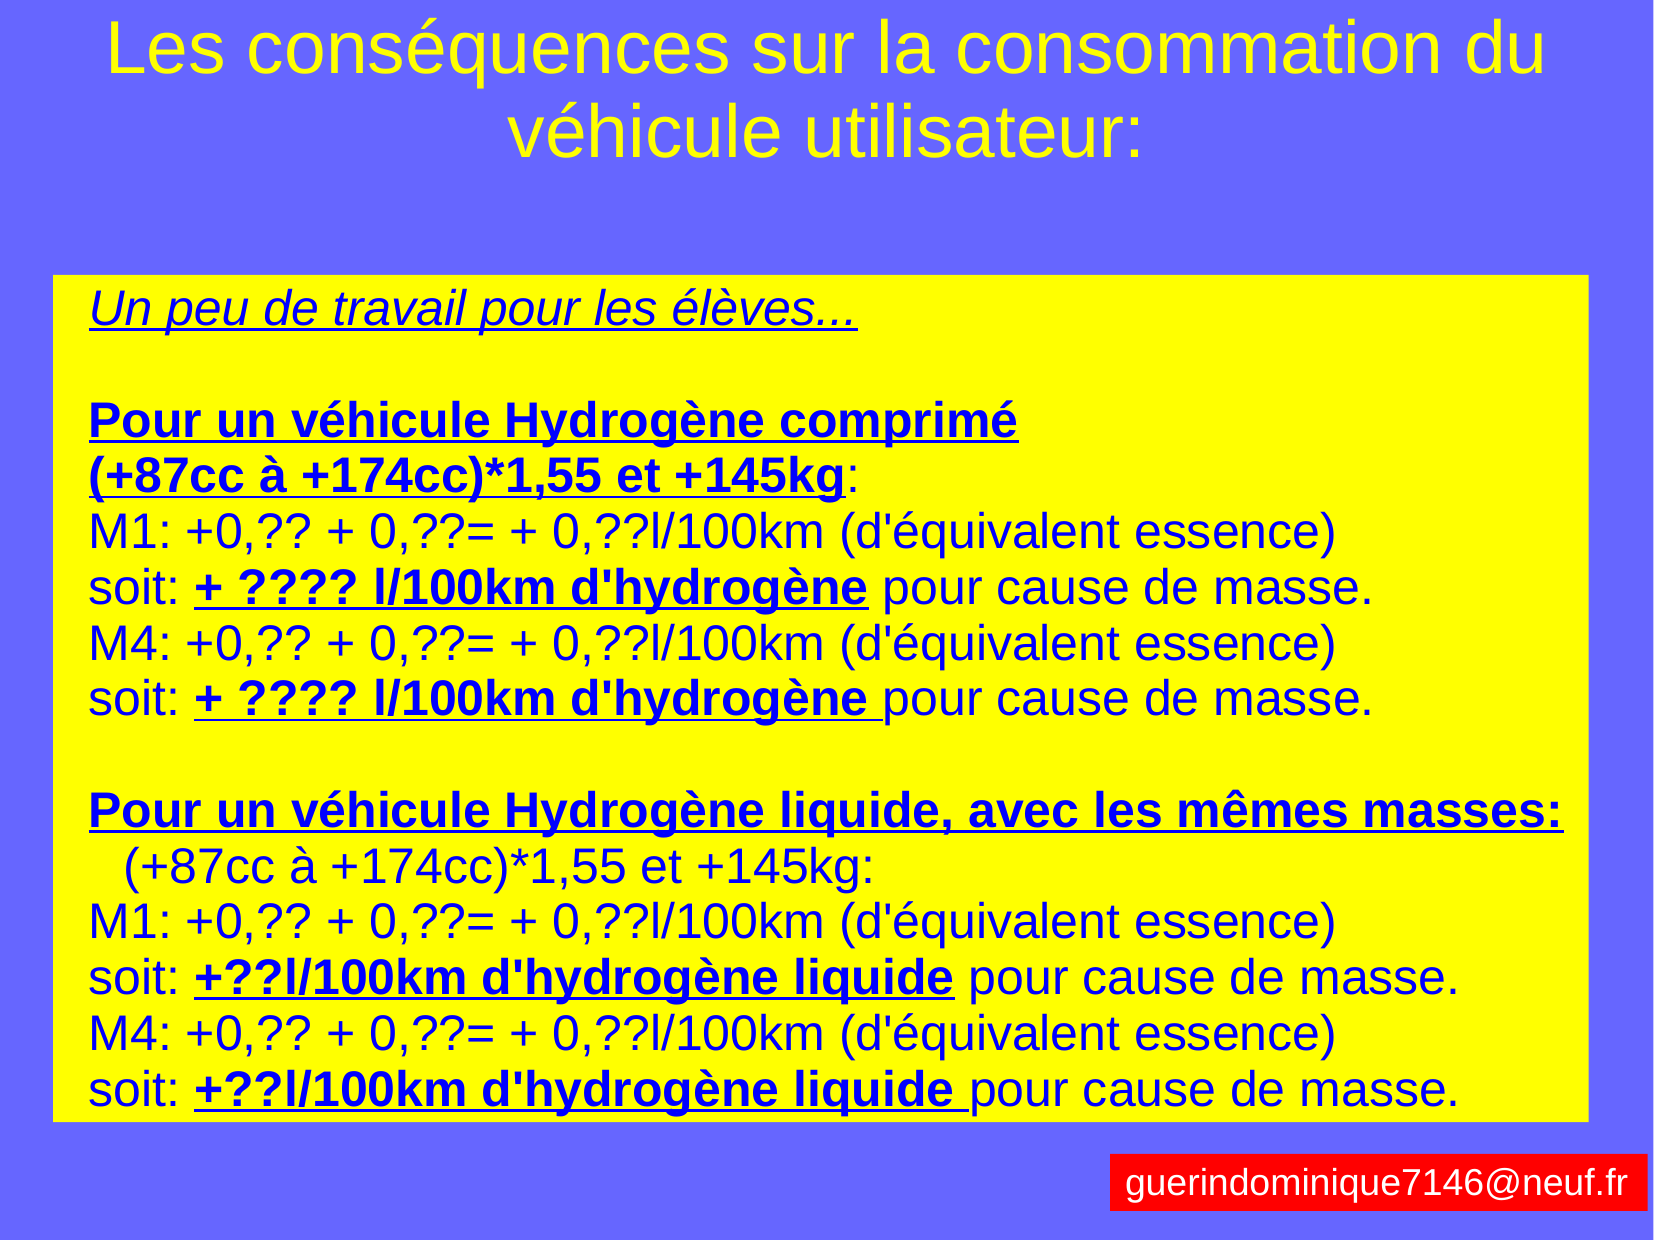

# Les conséquences sur la consommation du véhicule utilisateur:
Un peu de travail pour les élèves...
Pour un véhicule Hydrogène comprimé
(+87cc à +174cc)*1,55 et +145kg:
M1: +0,?? + 0,??= + 0,??l/100km (d'équivalent essence)
soit: + ???? l/100km d'hydrogène pour cause de masse.
M4: +0,?? + 0,??= + 0,??l/100km (d'équivalent essence)
soit: + ???? l/100km d'hydrogène pour cause de masse.
Pour un véhicule Hydrogène liquide, avec les mêmes masses:(+87cc à +174cc)*1,55 et +145kg:
M1: +0,?? + 0,??= + 0,??l/100km (d'équivalent essence)
soit: +??l/100km d'hydrogène liquide pour cause de masse.
M4: +0,?? + 0,??= + 0,??l/100km (d'équivalent essence)
soit: +??l/100km d'hydrogène liquide pour cause de masse.
guerindominique7146@neuf.fr